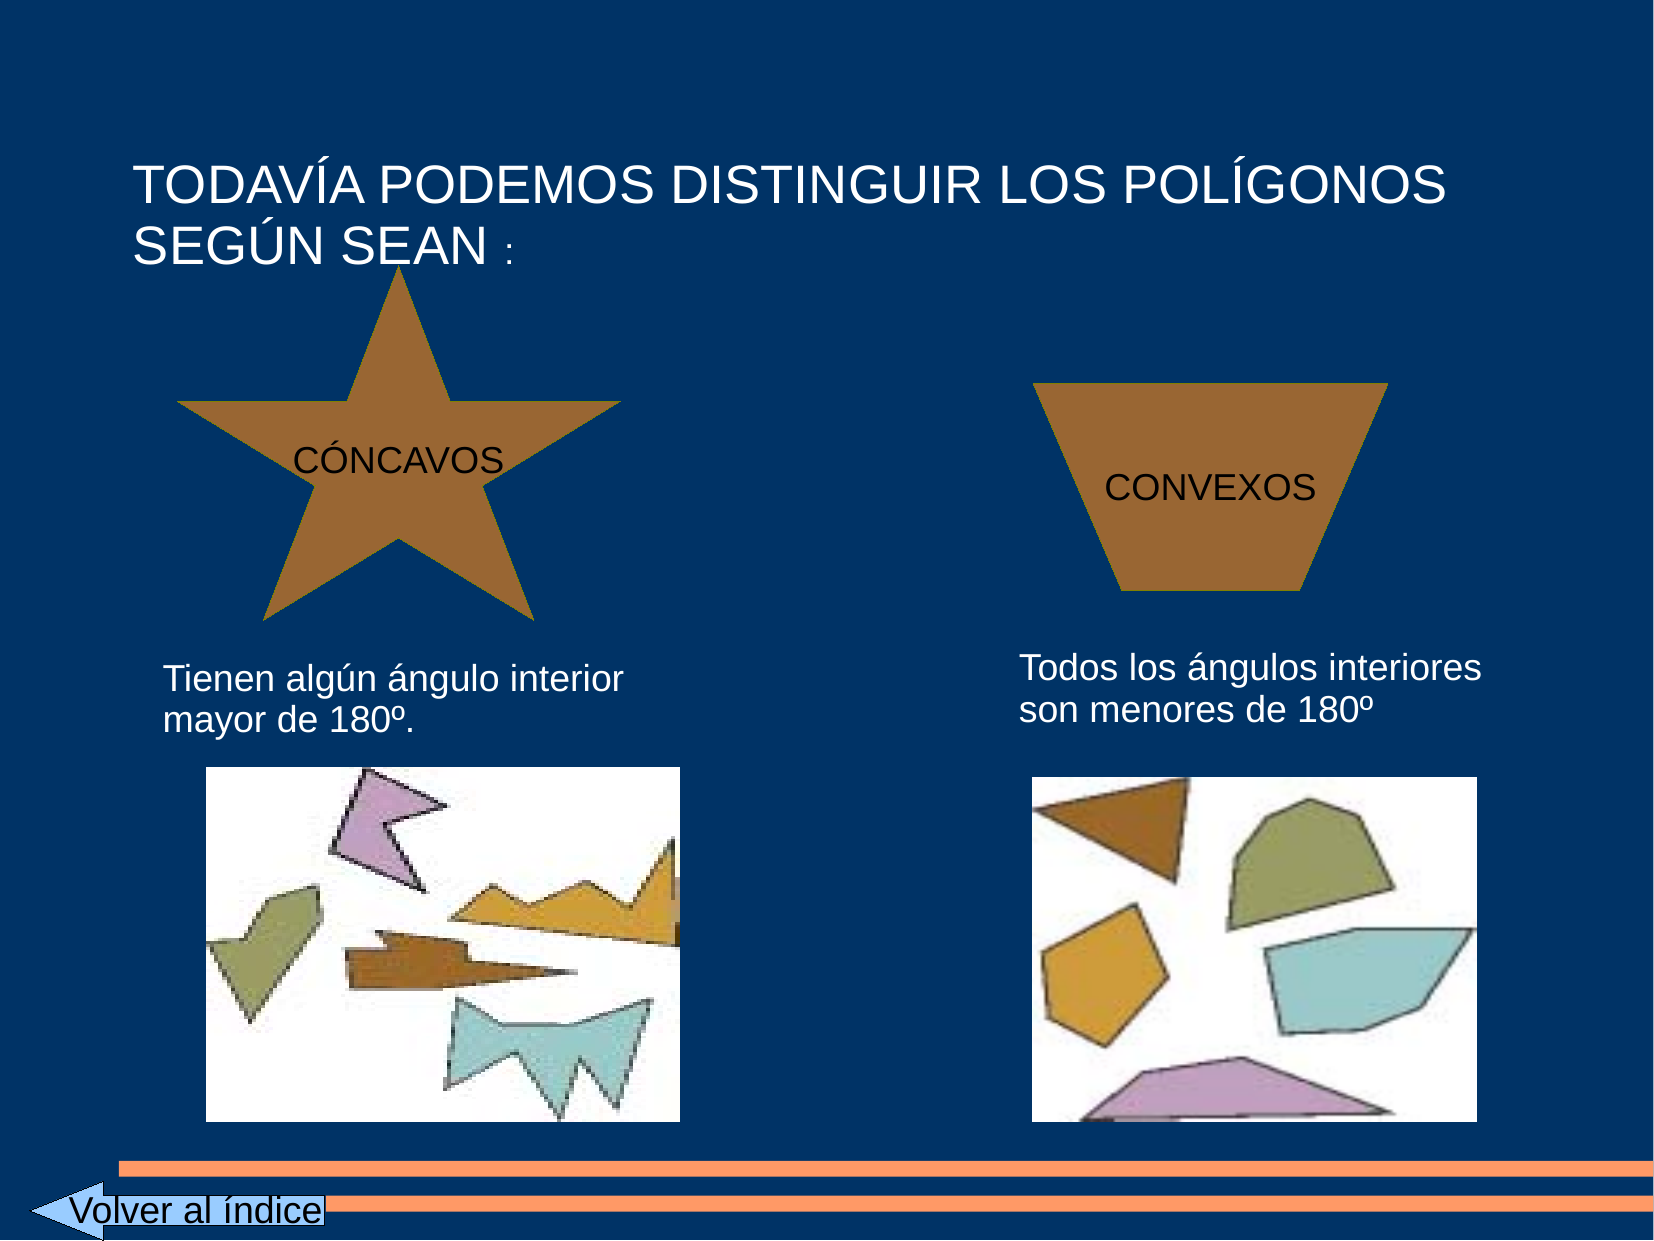

TODAVÍA PODEMOS DISTINGUIR LOS POLÍGONOS SEGÚN SEAN :
CÓNCAVOS
CONVEXOS
Todos los ángulos interiores son menores de 180º
Tienen algún ángulo interior mayor de 180º.
Volver al índice